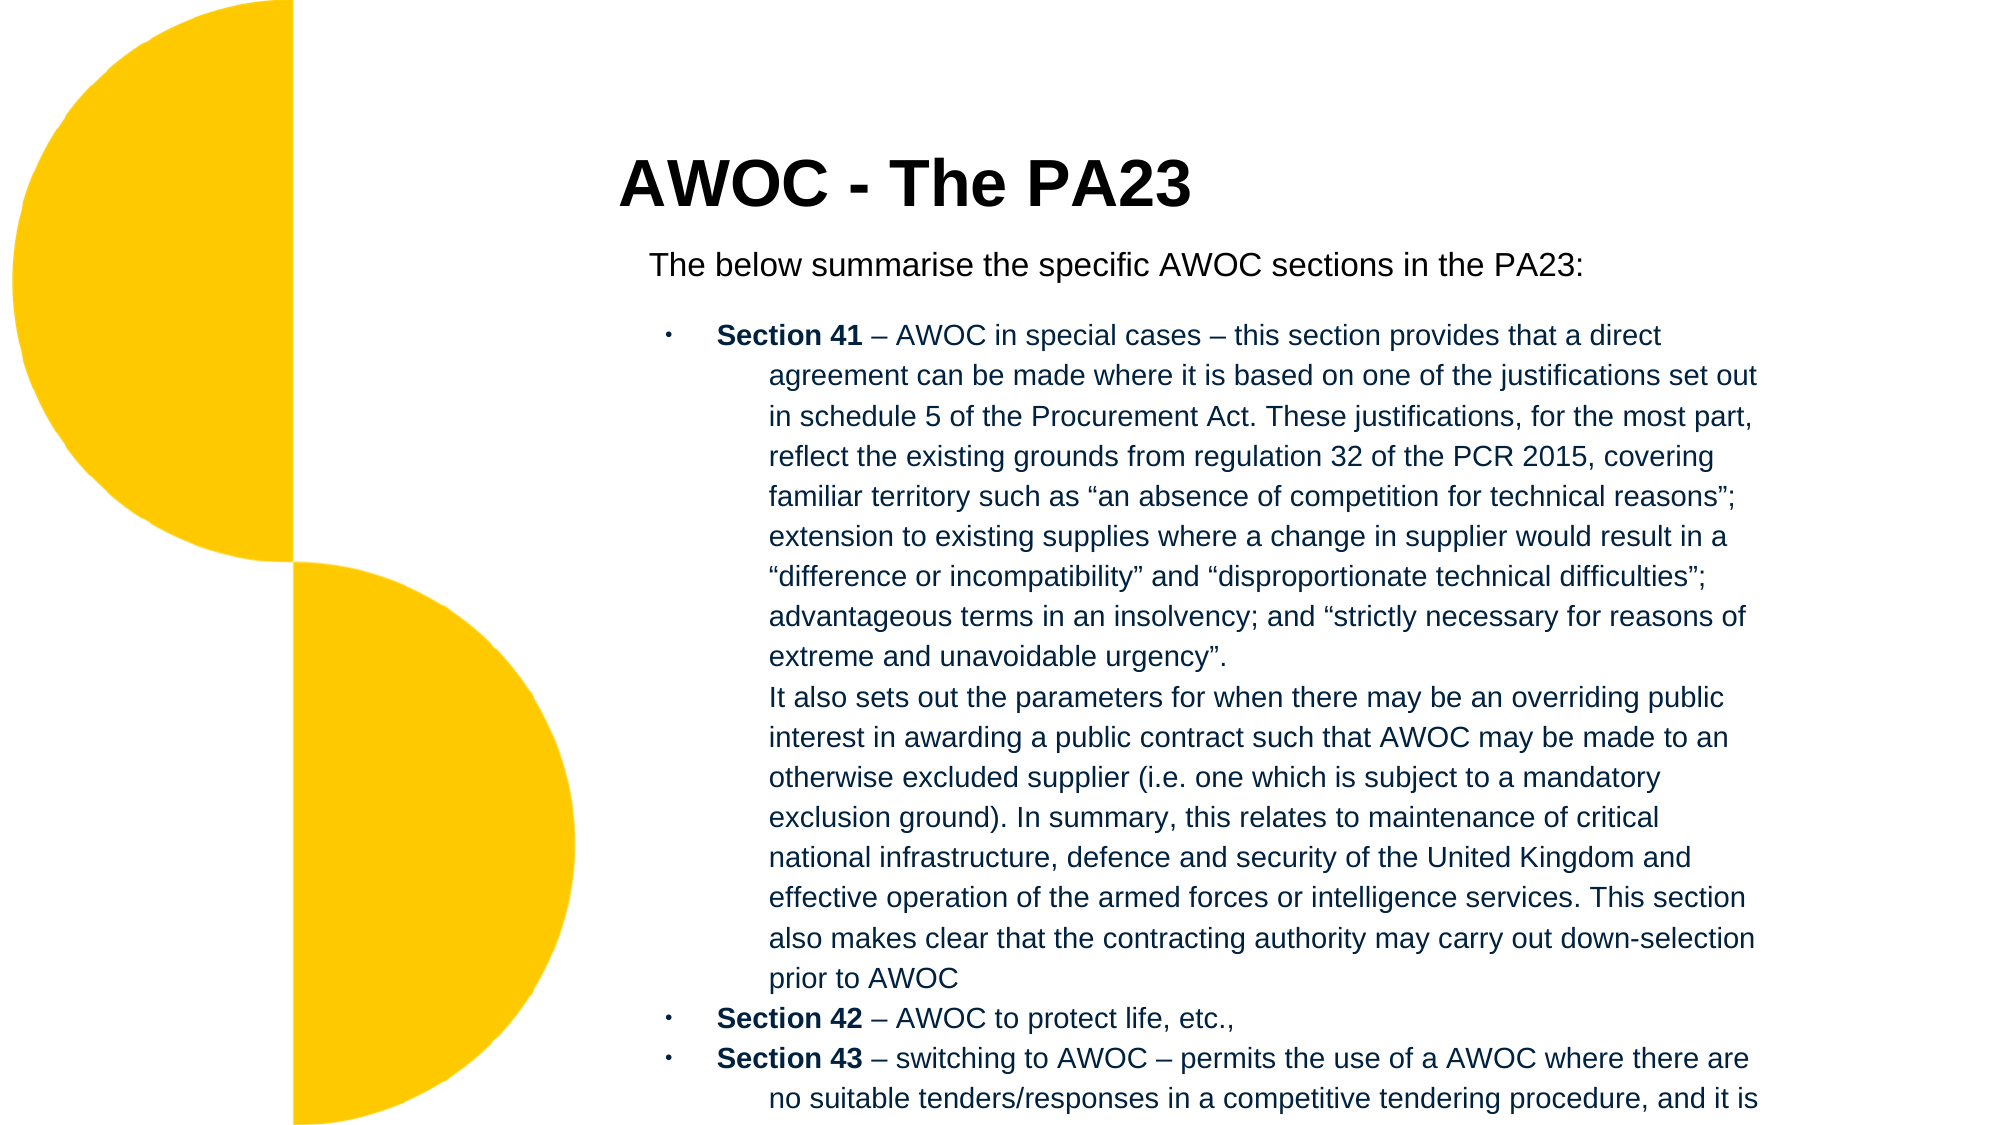

AWOC - The PA23
The below summarise the specific AWOC sections in the PA23:
# Section 41 – AWOC in special cases – this section provides that a direct agreement can be made where it is based on one of the justifications set out in schedule 5 of the Procurement Act. These justifications, for the most part, reflect the existing grounds from regulation 32 of the PCR 2015, covering familiar territory such as “an absence of competition for technical reasons”; extension to existing supplies where a change in supplier would result in a “difference or incompatibility” and “disproportionate technical difficulties”; advantageous terms in an insolvency; and “strictly necessary for reasons of extreme and unavoidable urgency”. It also sets out the parameters for when there may be an overriding public interest in awarding a public contract such that AWOC may be made to an otherwise excluded supplier (i.e. one which is subject to a mandatory exclusion ground). In summary, this relates to maintenance of critical national infrastructure, defence and security of the United Kingdom and effective operation of the armed forces or intelligence services. This section also makes clear that the contracting authority may carry out down-selection prior to AWOC
Section 42 – AWOC to protect life, etc.,
Section 43 – switching to AWOC – permits the use of a AWOC where there are no suitable tenders/responses in a competitive tendering procedure, and it is not considered possible to award following a competitive process as a result (this is equivalent to the existing ground where there are no tenders/suitable tenders);